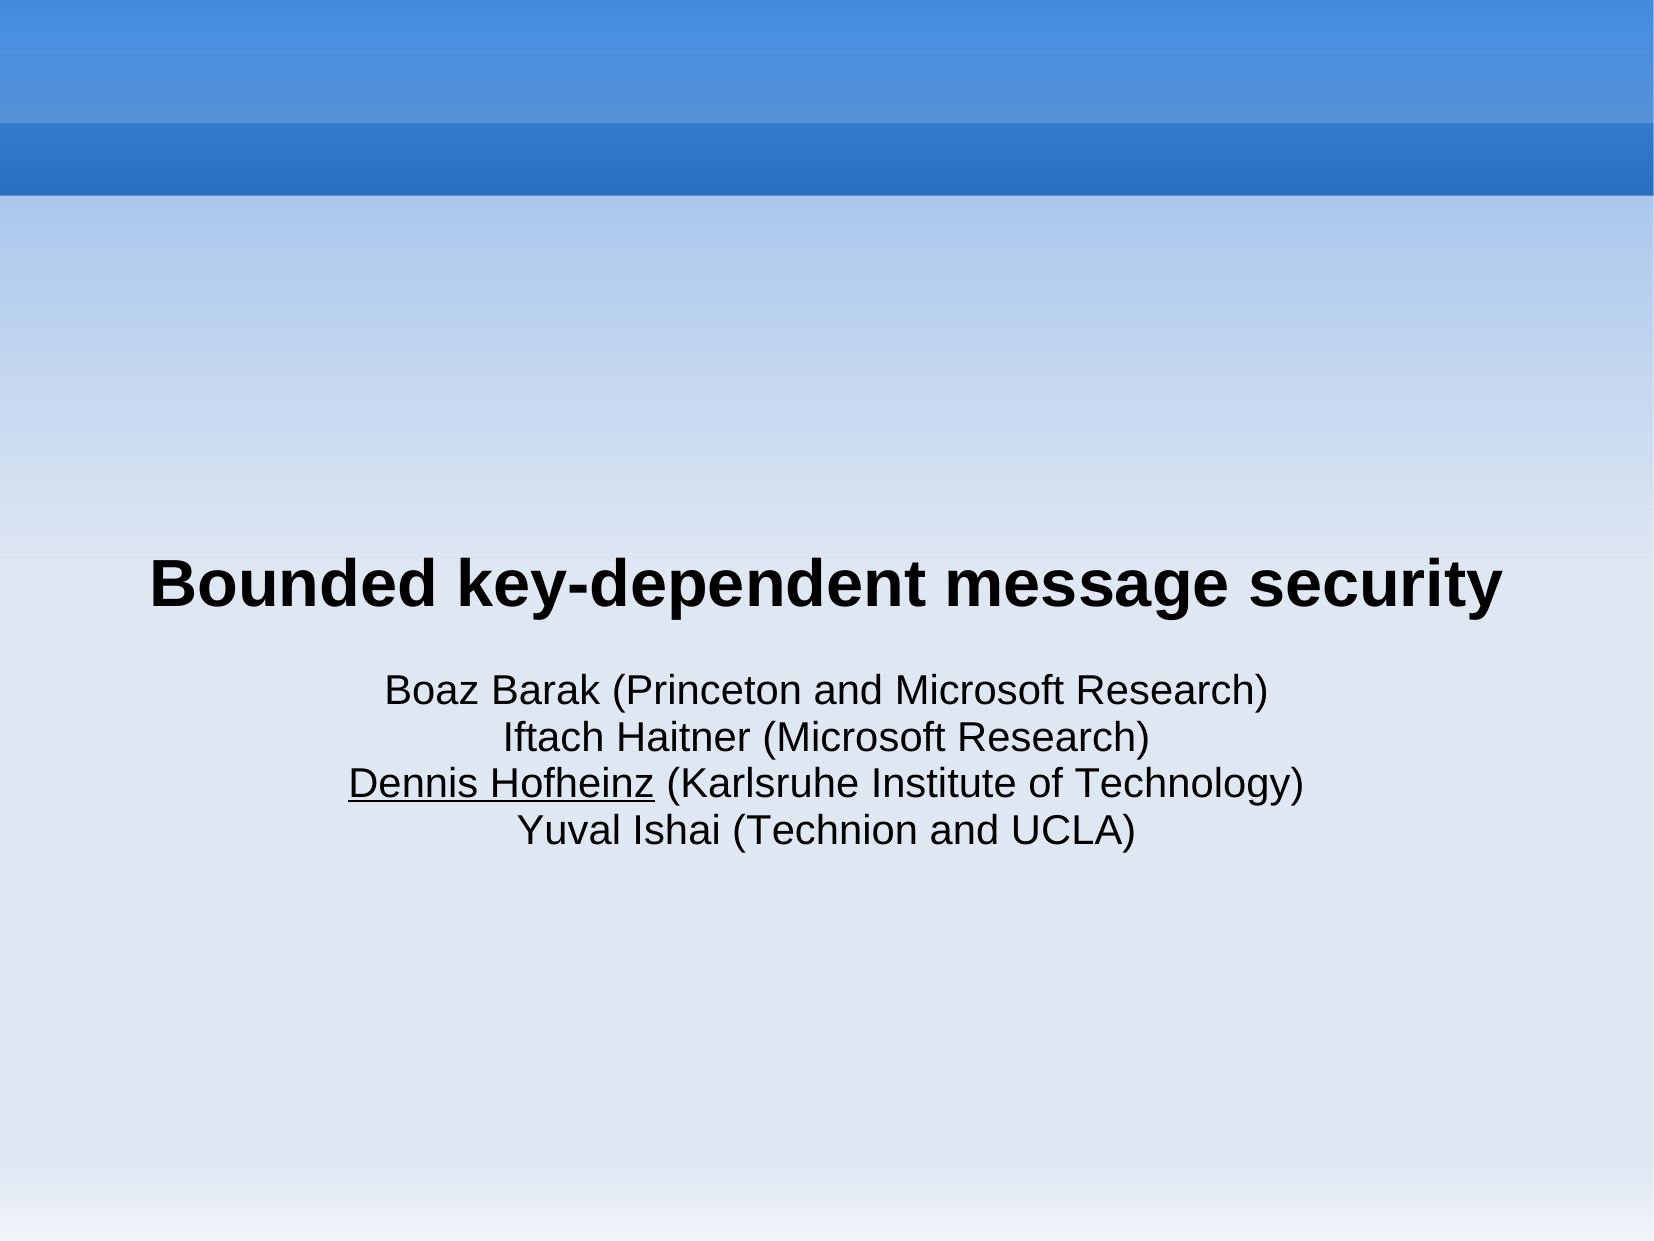

# Bounded key-dependent message security
Boaz Barak (Princeton and Microsoft Research)
Iftach Haitner (Microsoft Research)
Dennis Hofheinz (Karlsruhe Institute of Technology)
Yuval Ishai (Technion and UCLA)